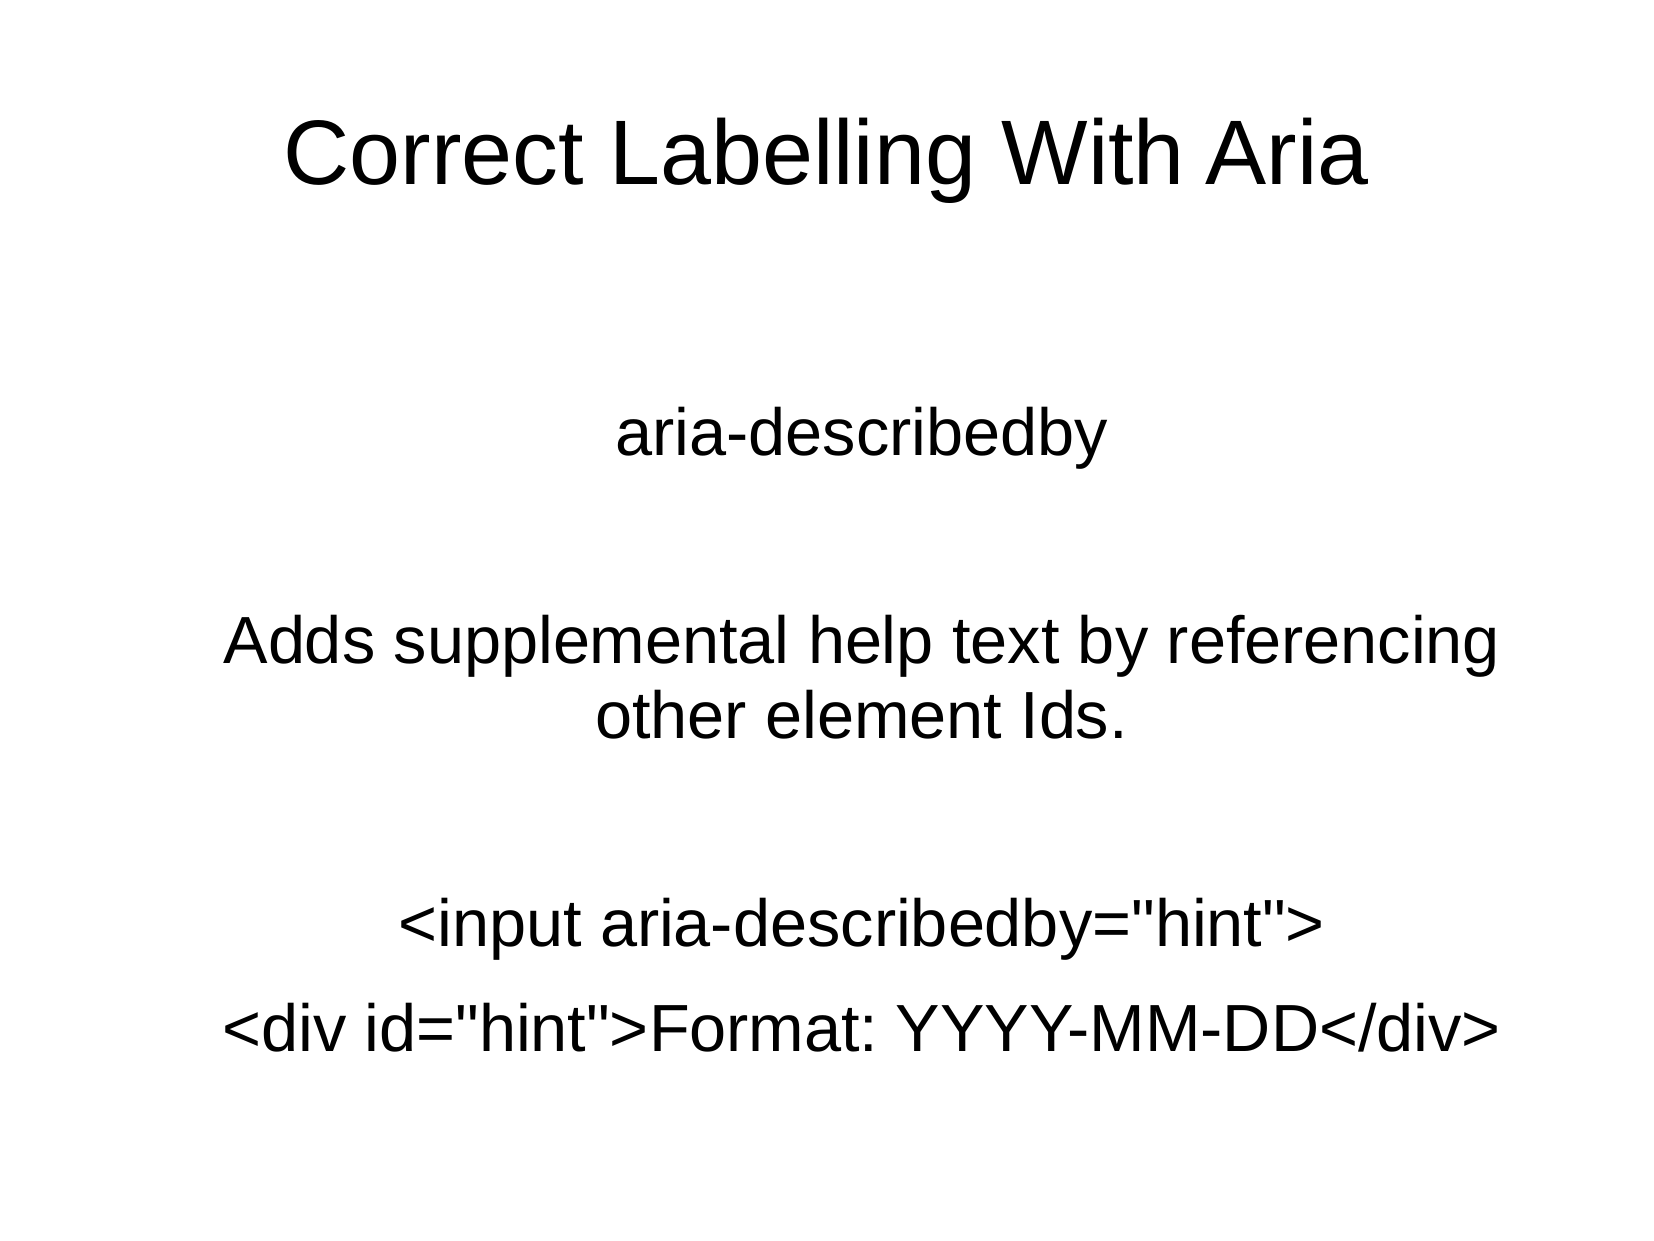

# Correct Labelling With Aria
aria-describedby
Adds supplemental help text by referencing other element Ids.
<input aria-describedby="hint">
<div id="hint">Format: YYYY-MM-DD</div>